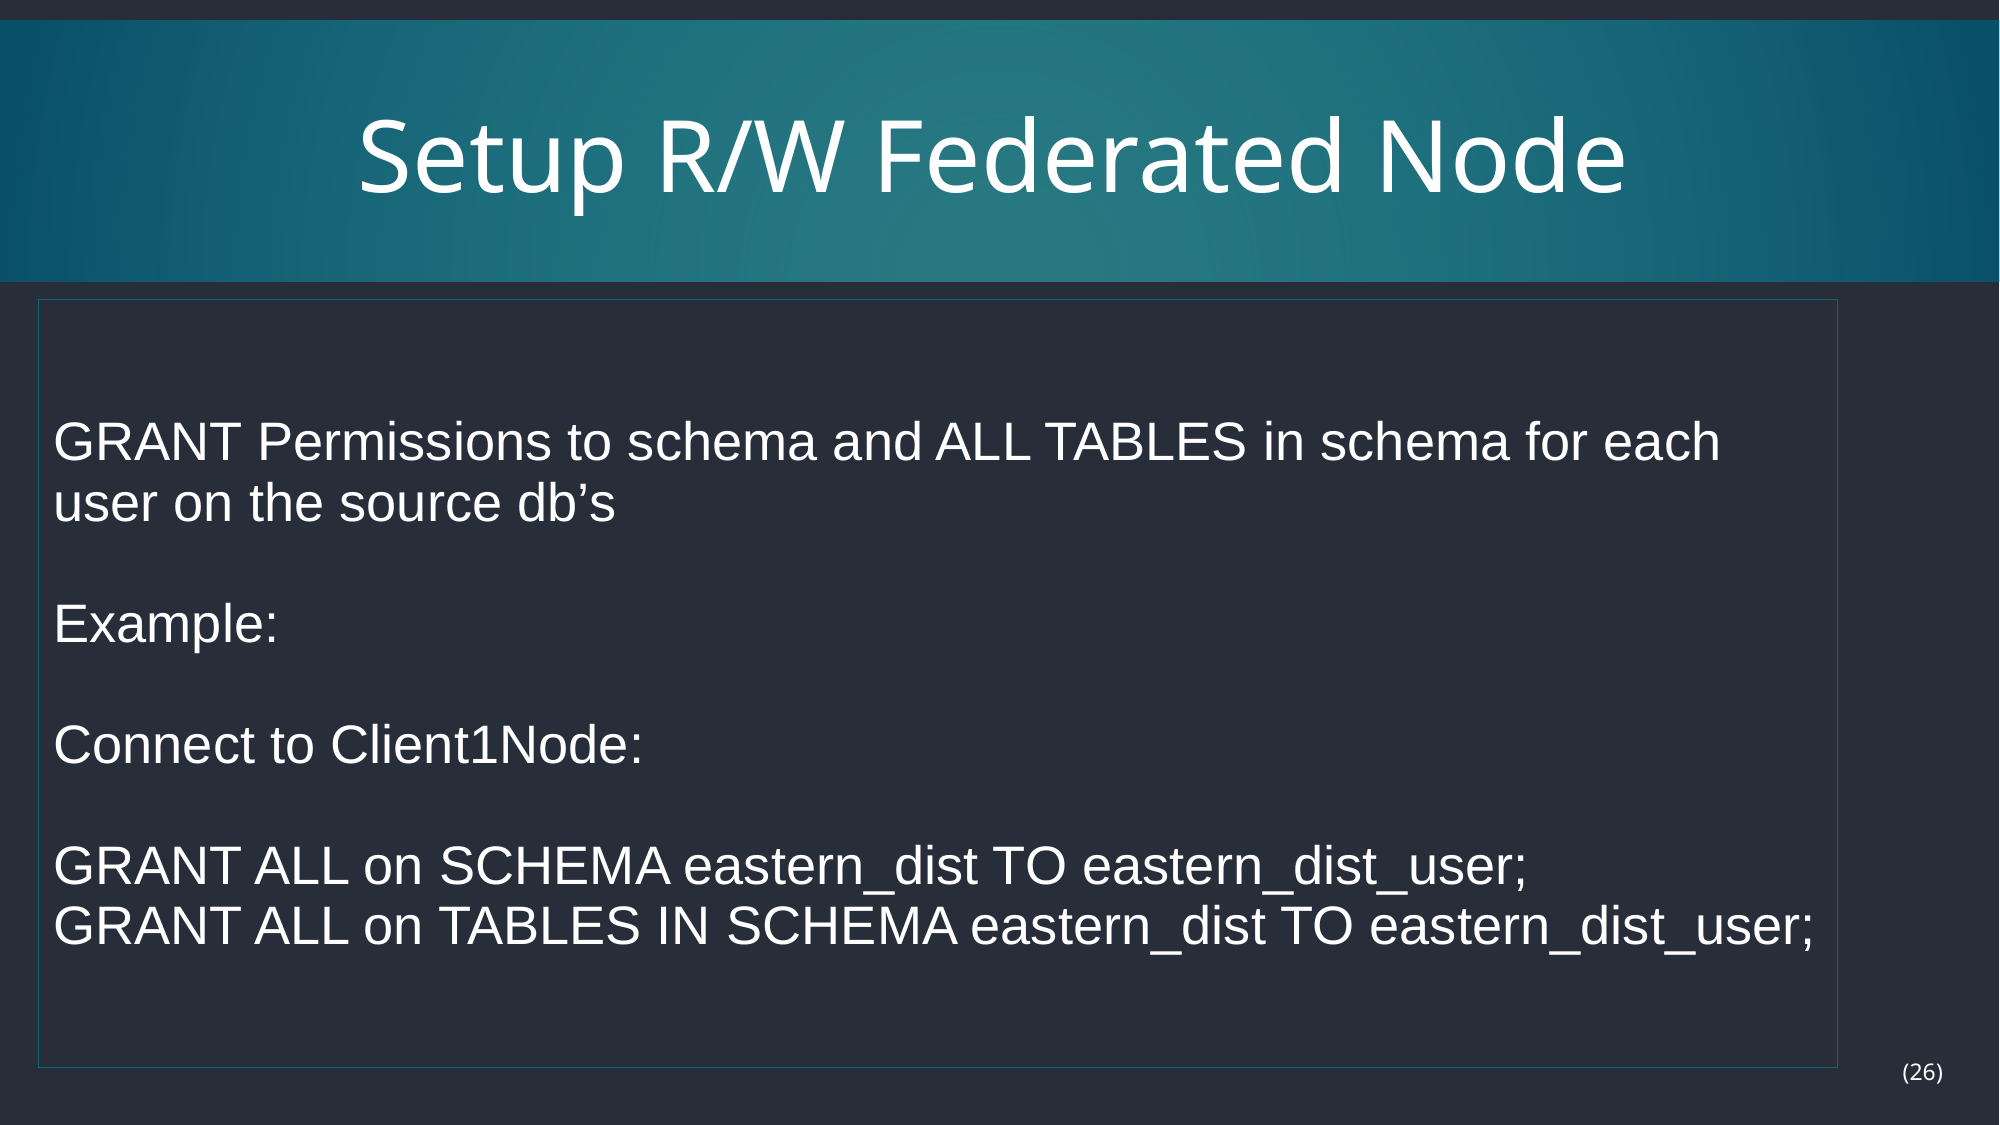

Setup R/W Federated Node
GRANT Permissions to schema and ALL TABLES in schema for each user on the source db’s
Example:
Connect to Client1Node:
GRANT ALL on SCHEMA eastern_dist TO eastern_dist_user;
GRANT ALL on TABLES IN SCHEMA eastern_dist TO eastern_dist_user;